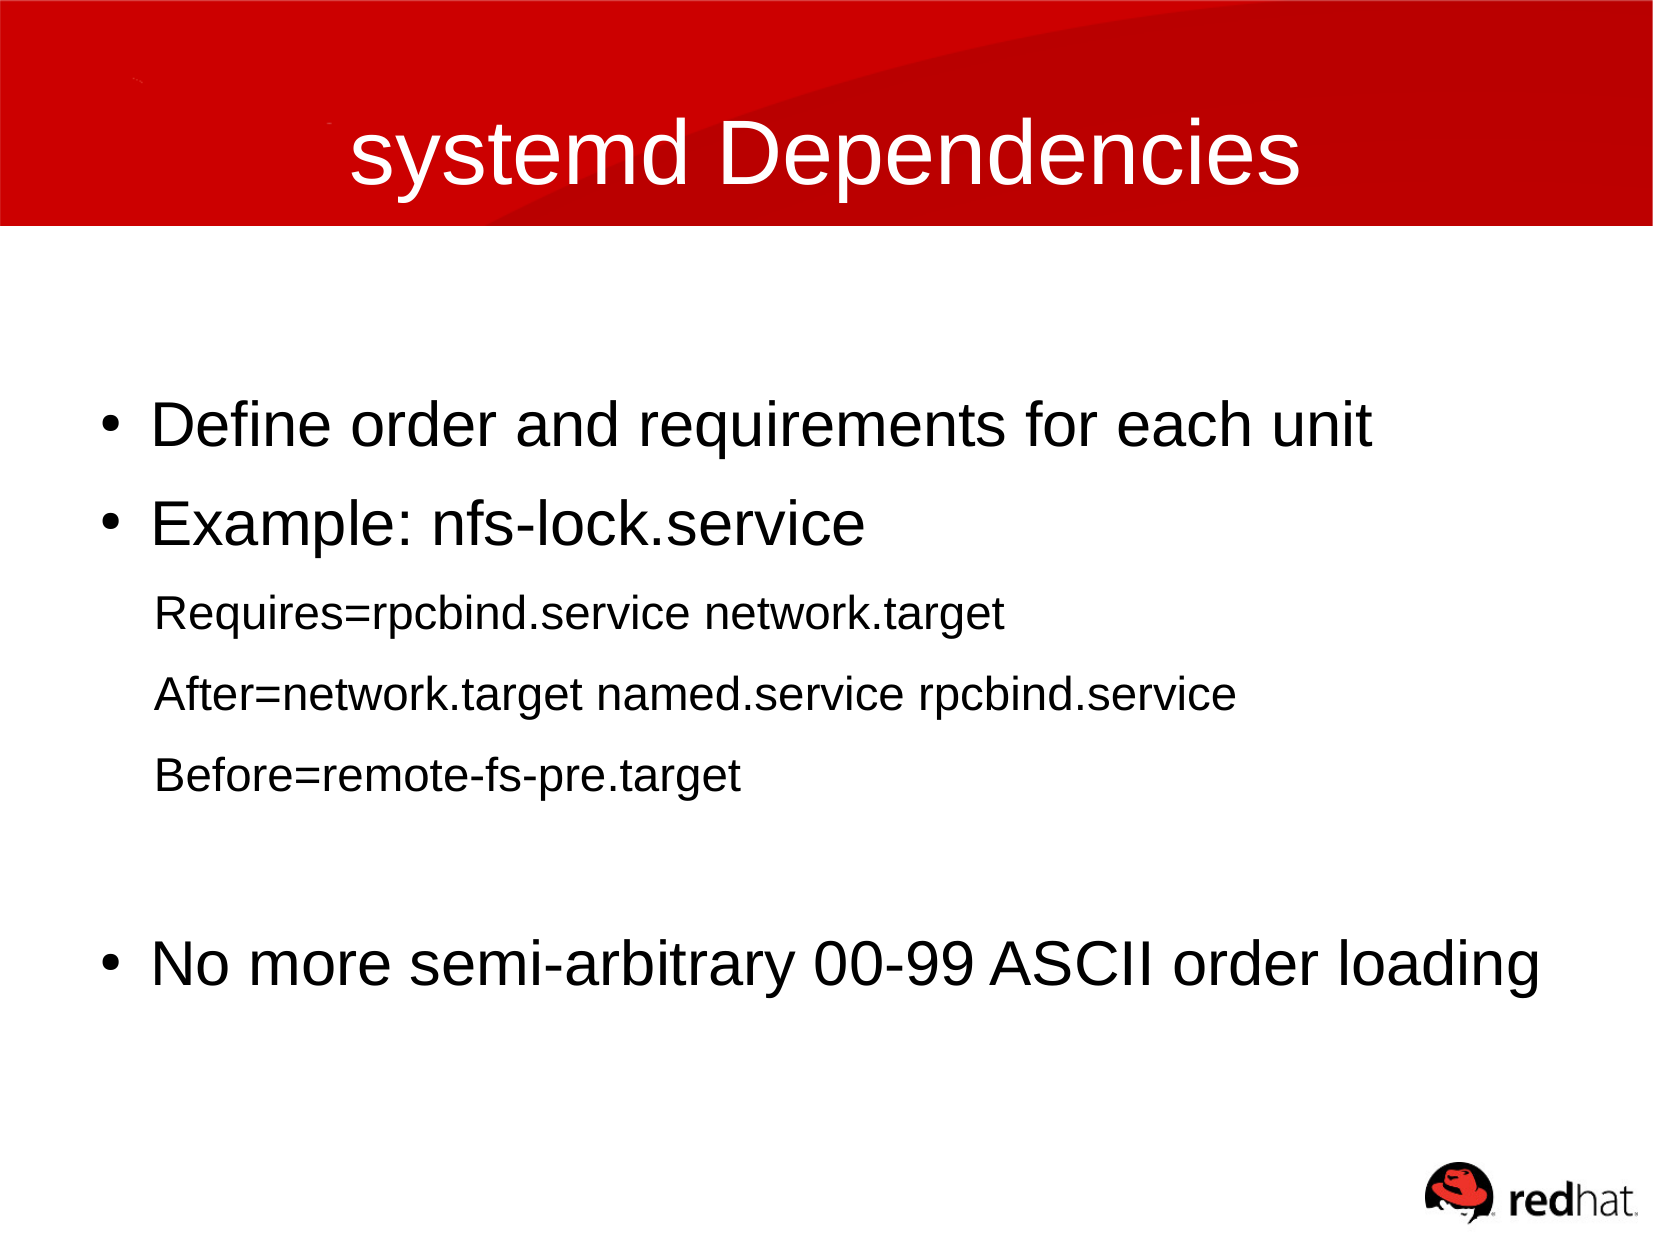

# systemd Dependencies
Define order and requirements for each unit
Example: nfs-lock.service
 		Requires=rpcbind.service network.target
 		After=network.target named.service rpcbind.service
 		Before=remote-fs-pre.target
No more semi-arbitrary 00-99 ASCII order loading